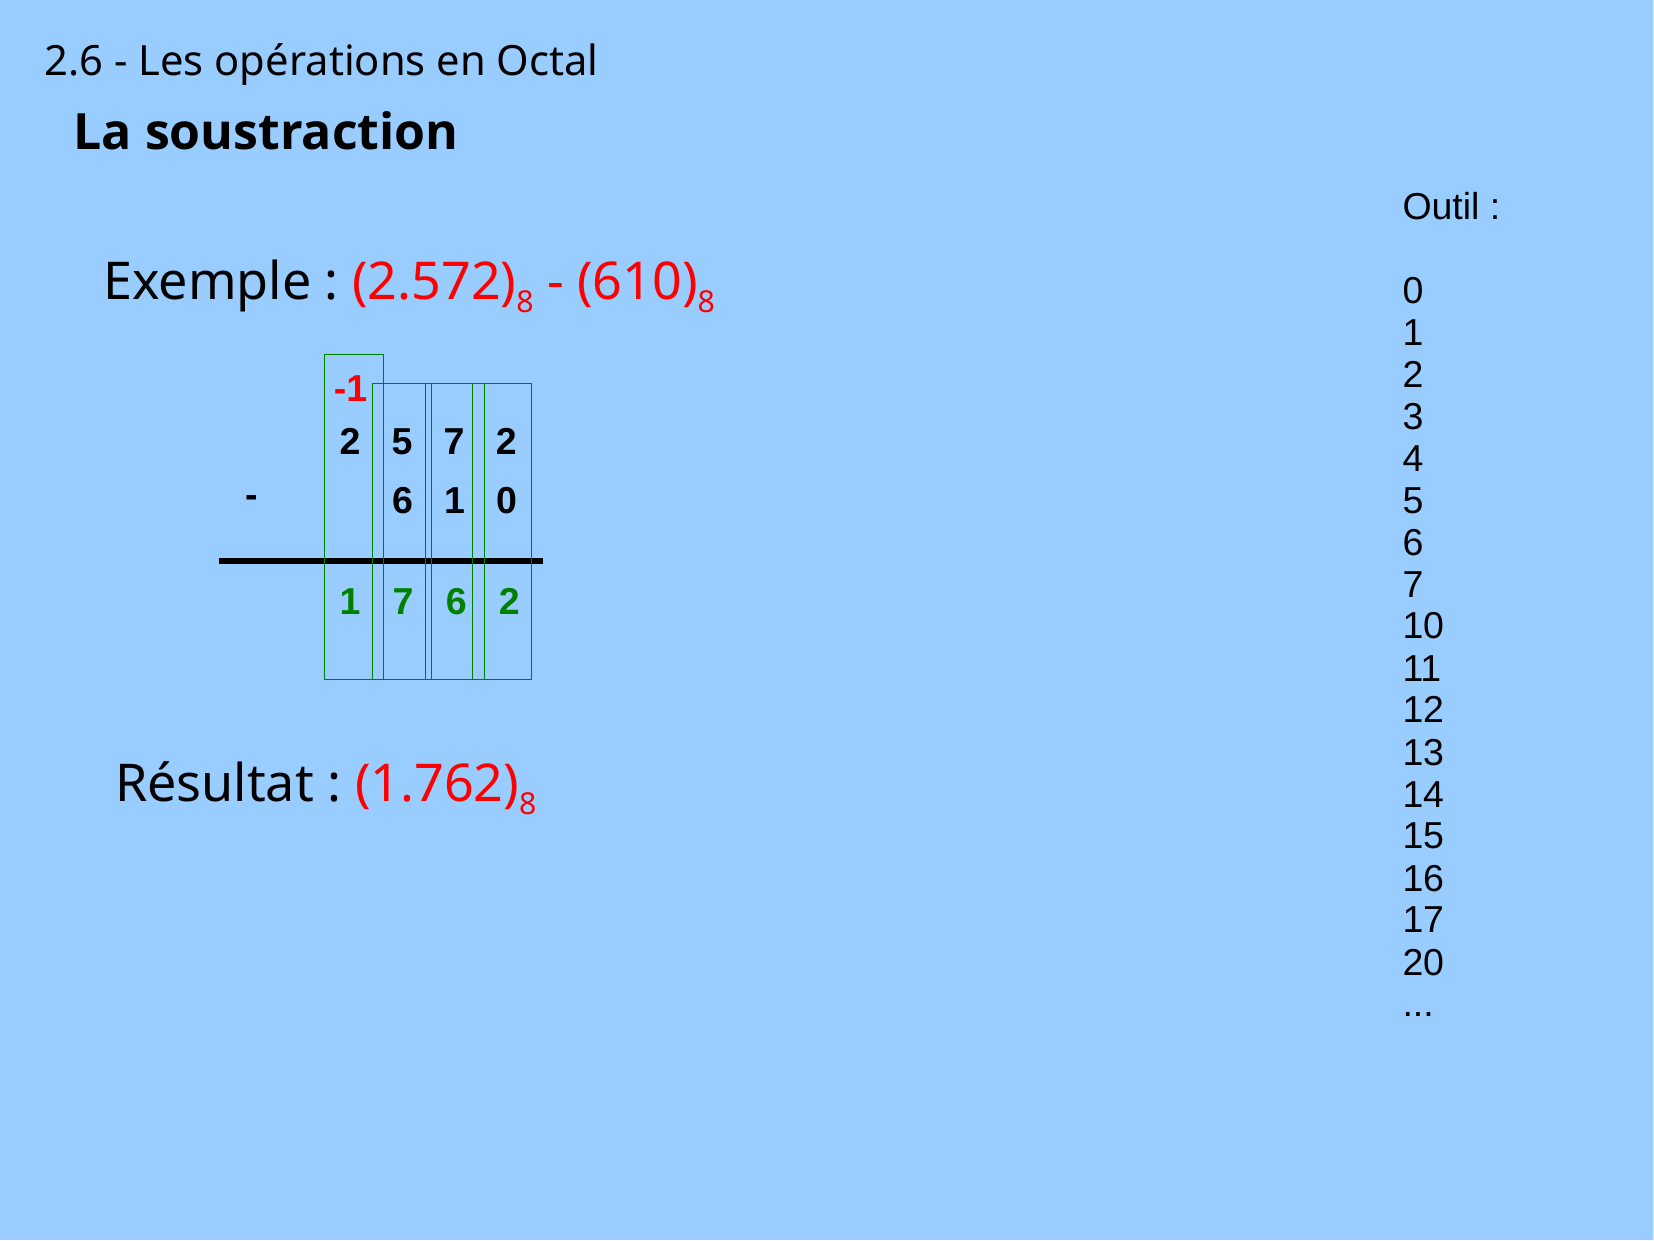

2.6 - Les opérations en Octal
La soustraction
Outil :
0
1
2
3
4
5
6
7
10
11
12
13
14
15
16
17
20
...
Exemple : (2.572)8 - (610)8
-1
2 5 7 2
-
 6 1 0
7
6
2
1
Résultat : (1.762)8